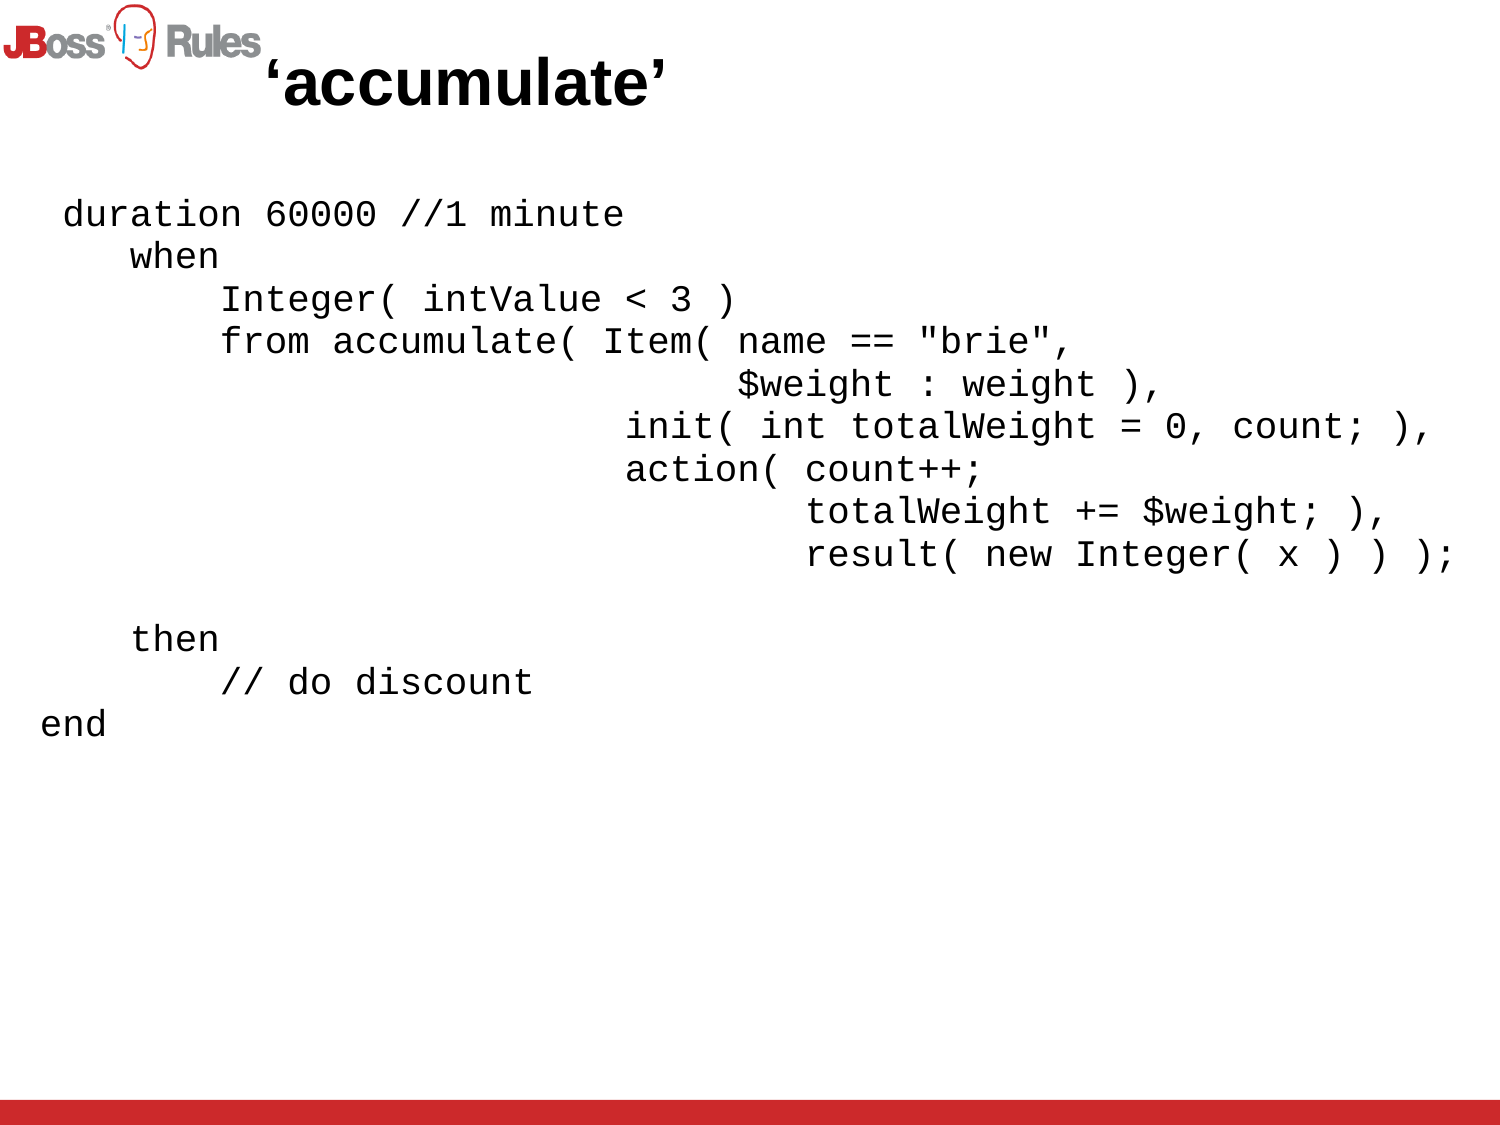

# ‘accumulate’
 duration 60000 //1 minute
 when
 Integer( intValue < 3 )
 from accumulate( Item( name == "brie",
 $weight : weight ),
 init( int totalWeight = 0, count; ),
 action( count++;
 totalWeight += $weight; ),
 result( new Integer( x ) ) );
 then
 // do discount
end